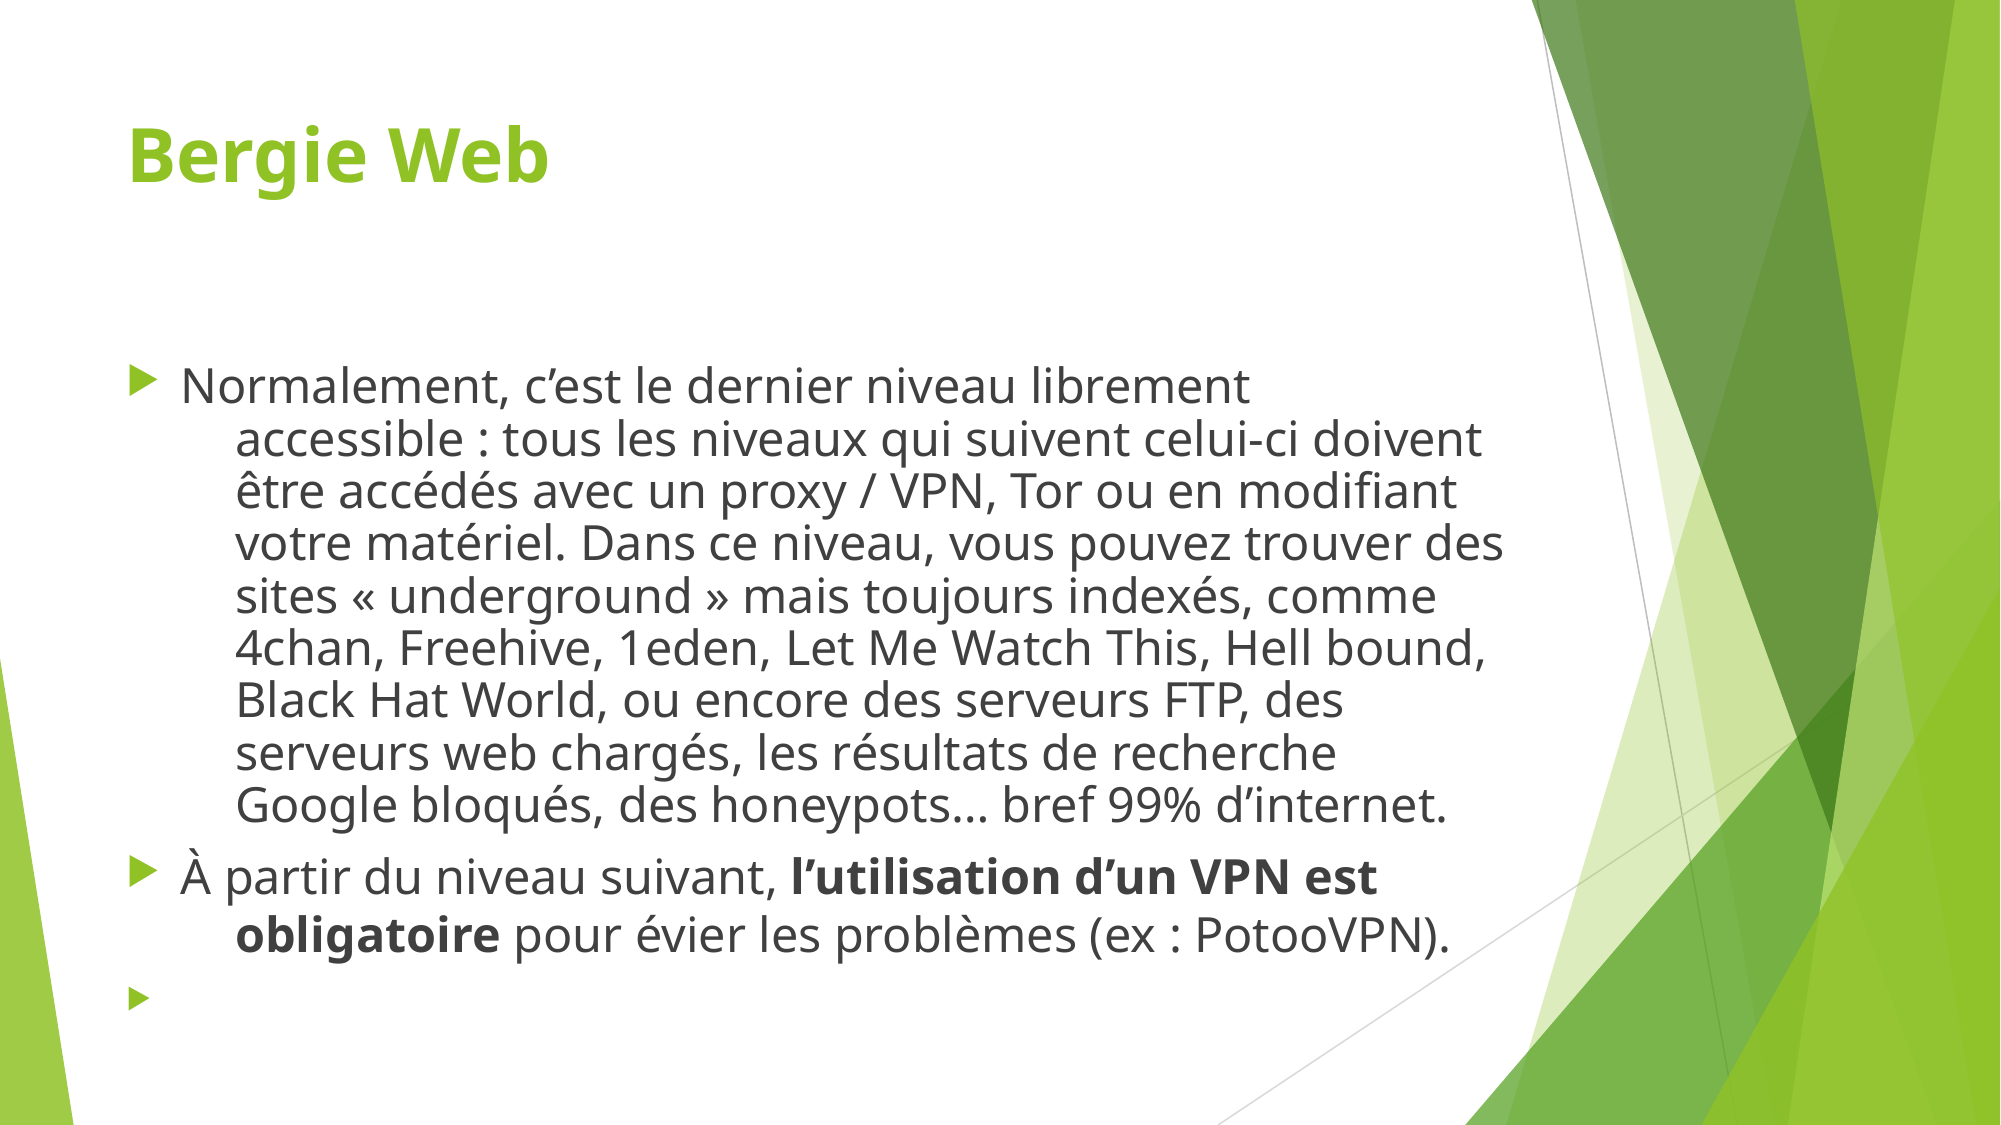

# Bergie Web
Normalement, c’est le dernier niveau librement accessible : tous les niveaux qui suivent celui-ci doivent être accédés avec un proxy / VPN, Tor ou en modifiant votre matériel. Dans ce niveau, vous pouvez trouver des sites « underground » mais toujours indexés, comme 4chan, Freehive, 1eden, Let Me Watch This, Hell bound, Black Hat World, ou encore des serveurs FTP, des serveurs web chargés, les résultats de recherche Google bloqués, des honeypots… bref 99% d’internet.
À partir du niveau suivant, l’utilisation d’un VPN est obligatoire pour évier les problèmes (ex : PotooVPN).